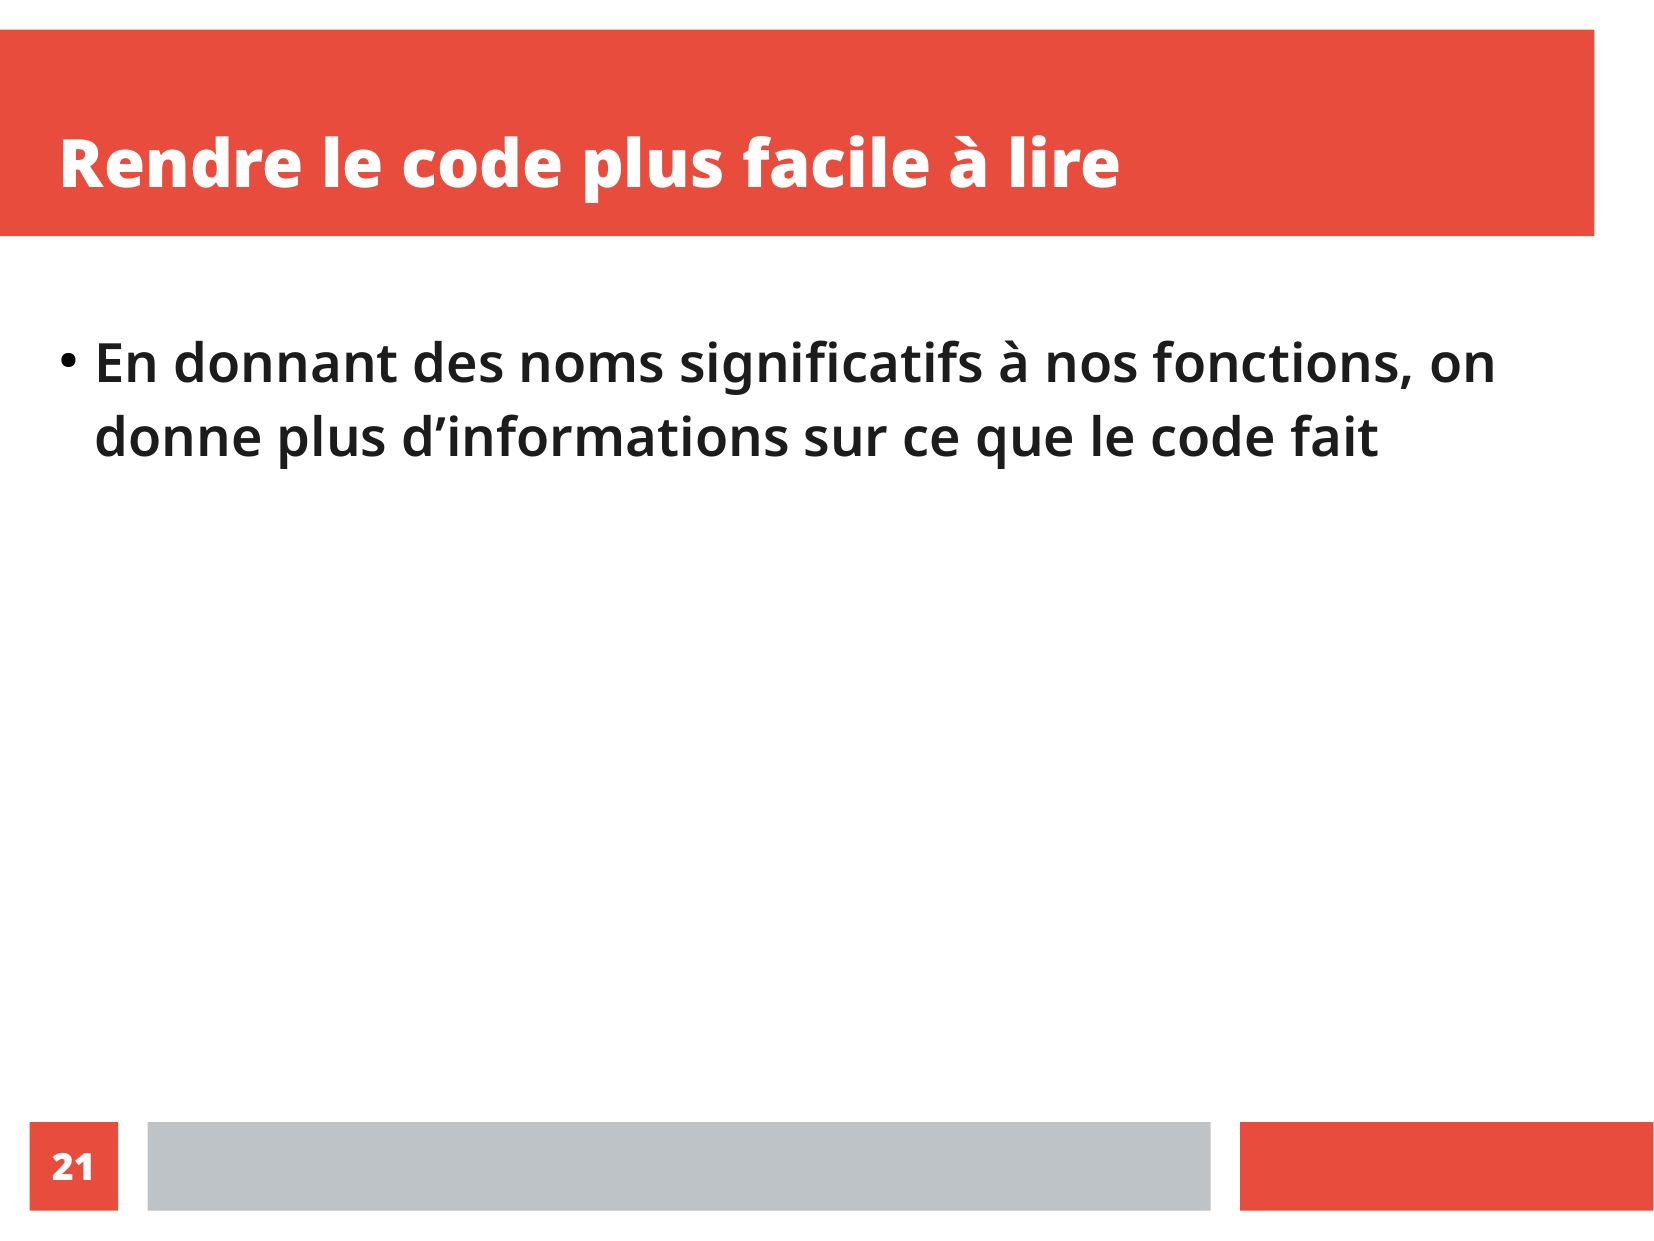

# Rendre le code plus facile à lire
En donnant des noms significatifs à nos fonctions, on donne plus d’informations sur ce que le code fait
21